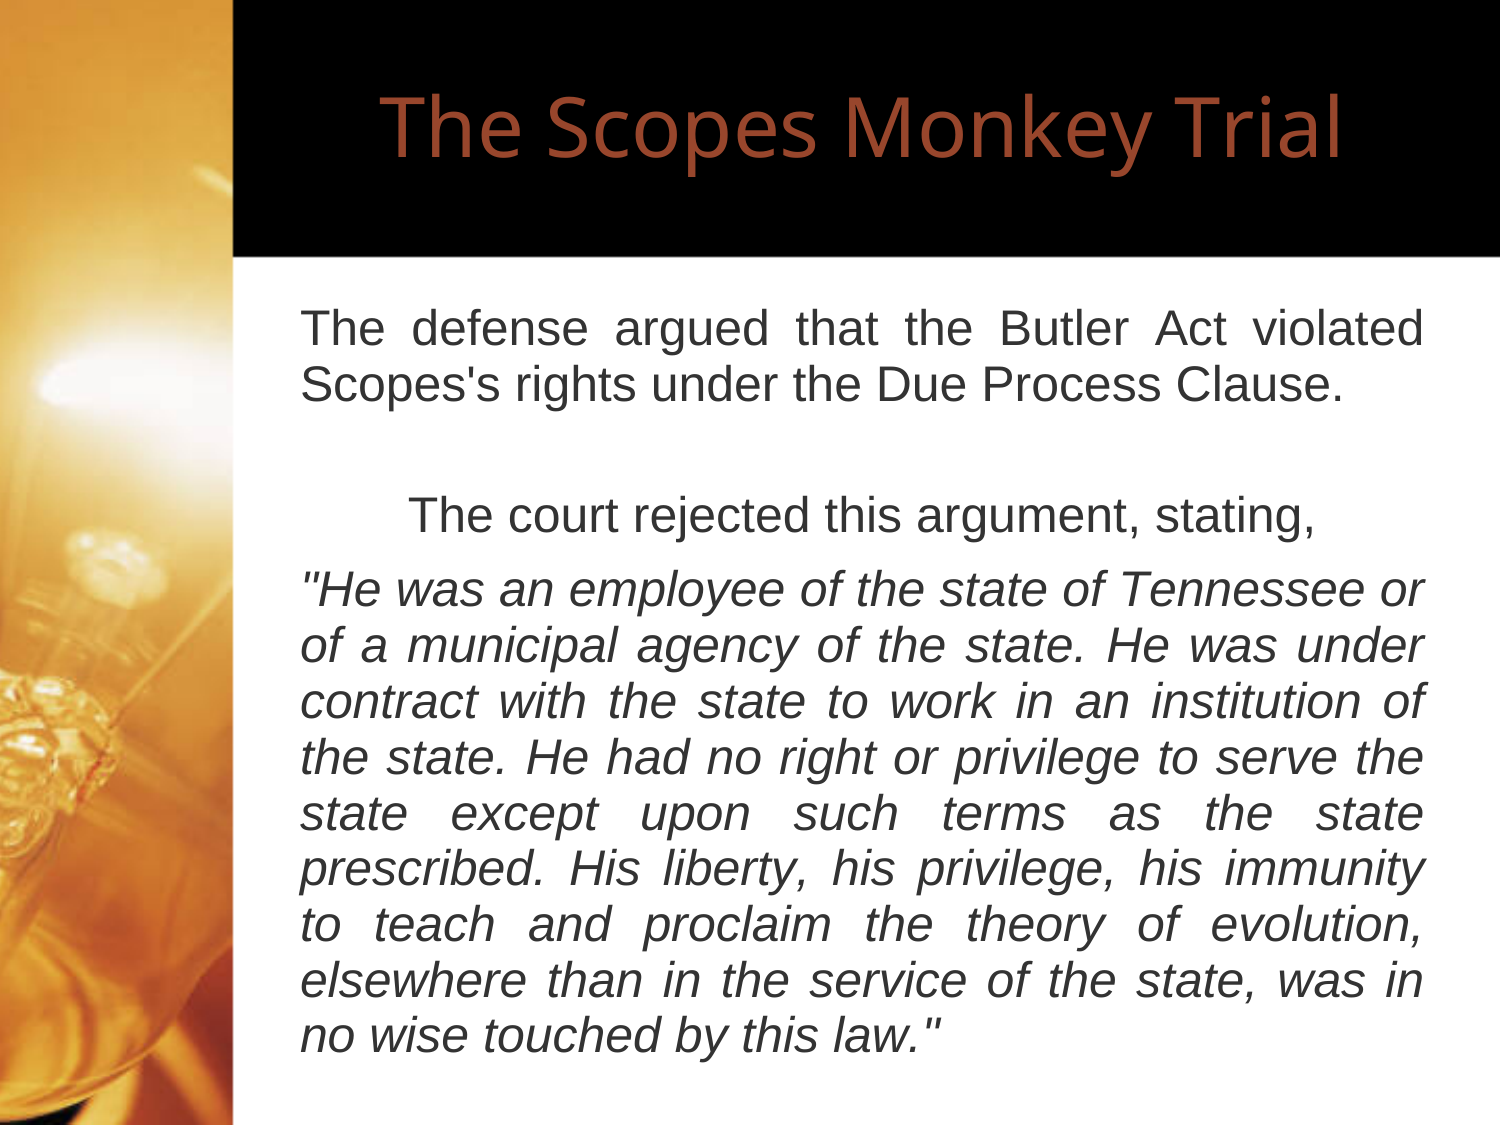

# The Scopes Monkey Trial
The defense argued that the Butler Act violated Scopes's rights under the Due Process Clause.
The court rejected this argument, stating,
"He was an employee of the state of Tennessee or of a municipal agency of the state. He was under contract with the state to work in an institution of the state. He had no right or privilege to serve the state except upon such terms as the state prescribed. His liberty, his privilege, his immunity to teach and proclaim the theory of evolution, elsewhere than in the service of the state, was in no wise touched by this law."